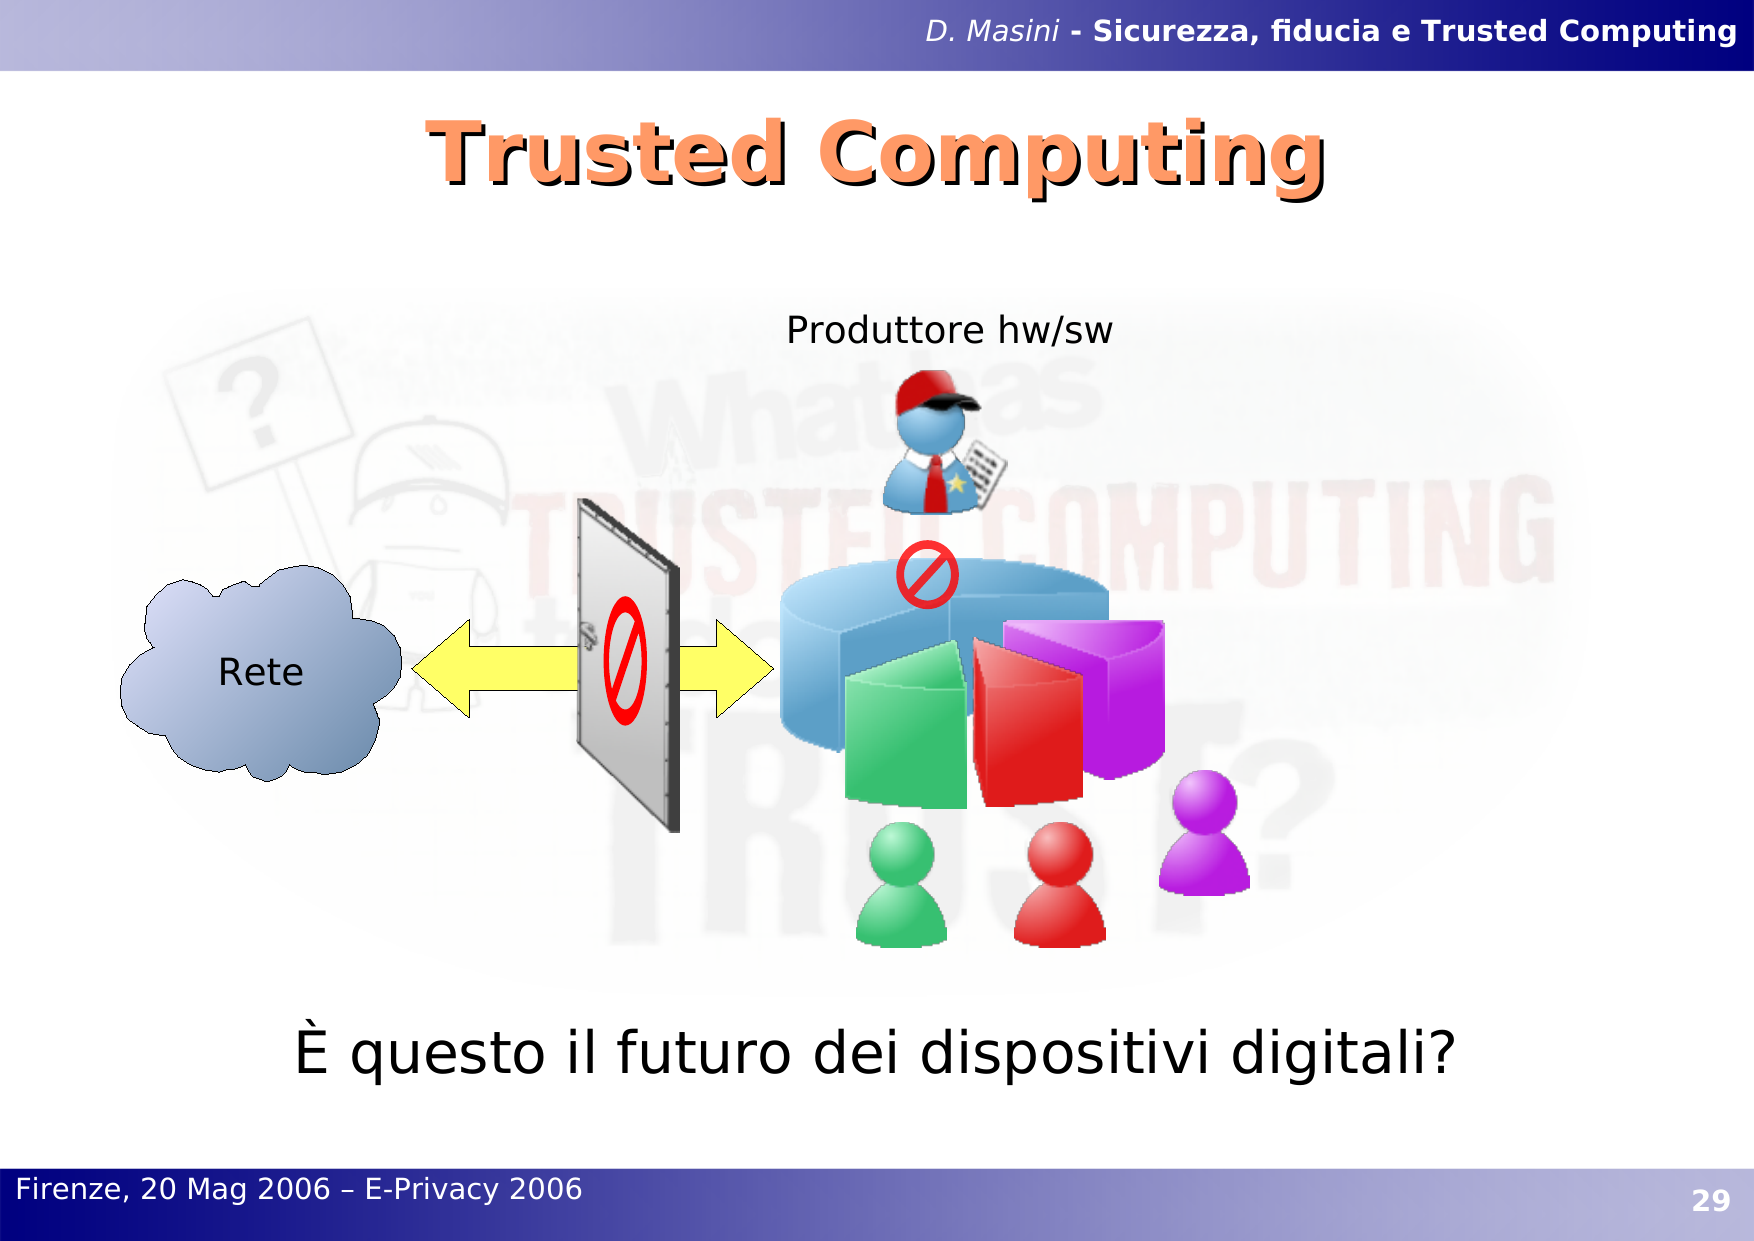

D. Masini - Sicurezza, fiducia e Trusted Computing
# Trusted Computing
Produttore hw/sw
Rete
È questo il futuro dei dispositivi digitali?
Firenze, 20 Mag 2006 – E-Privacy 2006